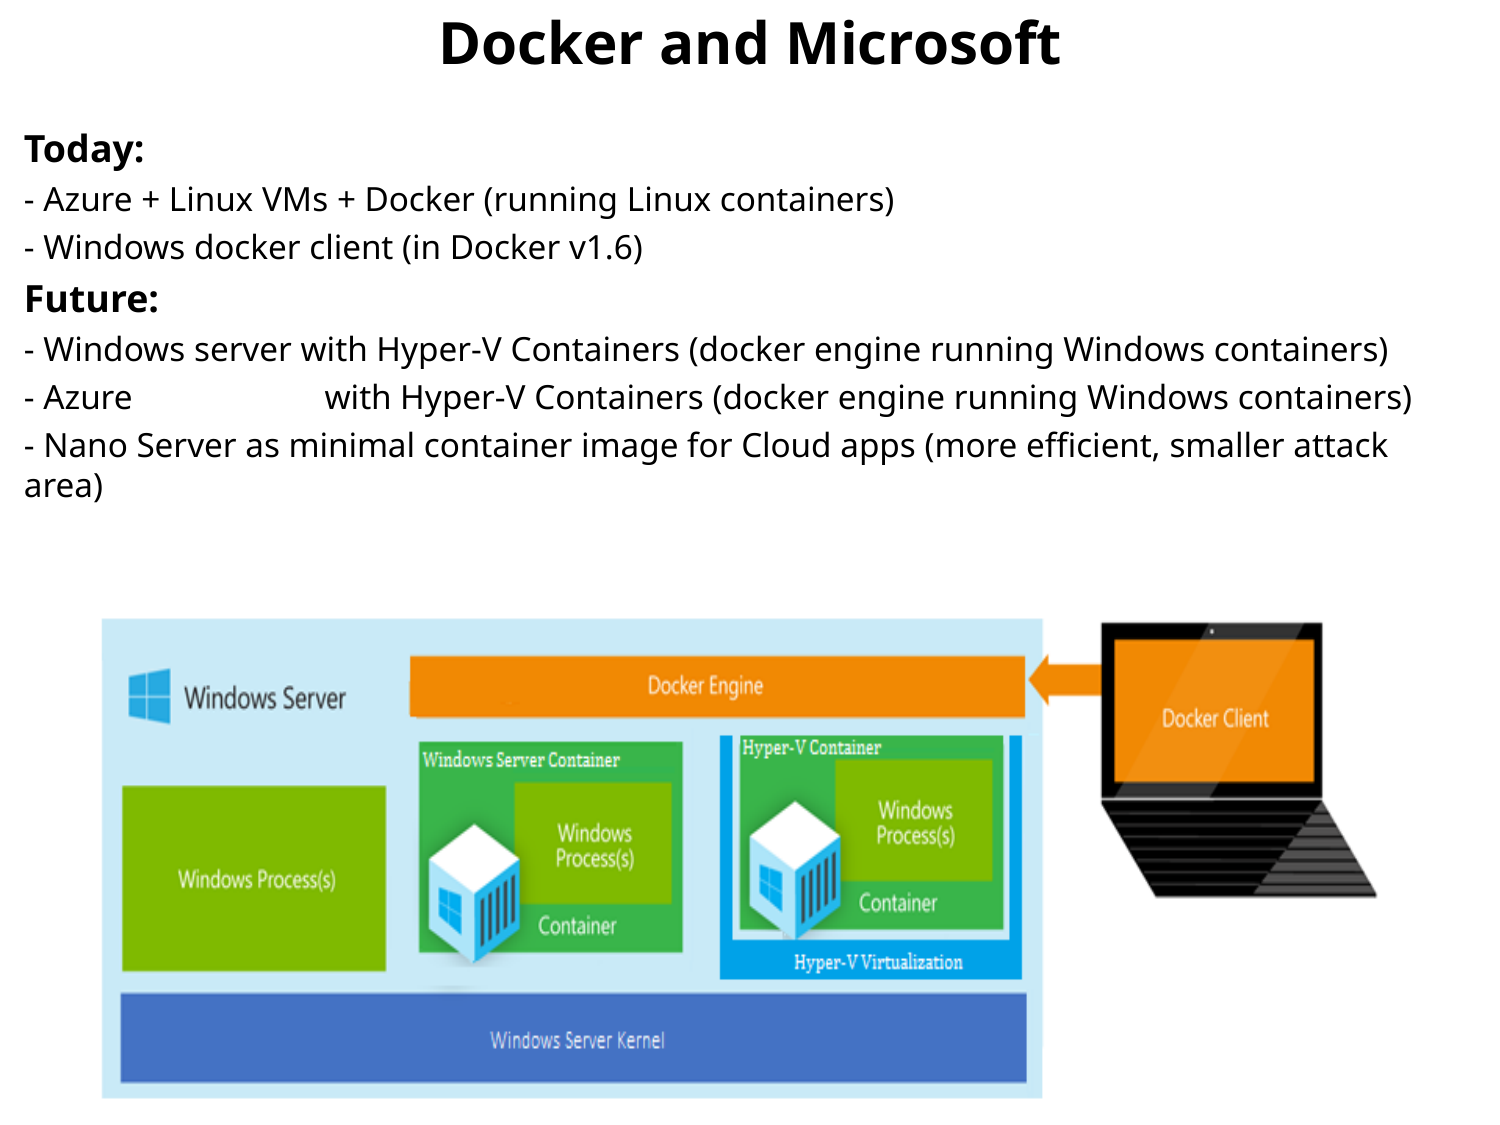

# Docker and Microsoft
Today:
- Azure + Linux VMs + Docker (running Linux containers)
- Windows docker client (in Docker v1.6)
Future:
- Windows server with Hyper-V Containers (docker engine running Windows containers)
- Azure with Hyper-V Containers (docker engine running Windows containers)
- Nano Server as minimal container image for Cloud apps (more efficient, smaller attack area)